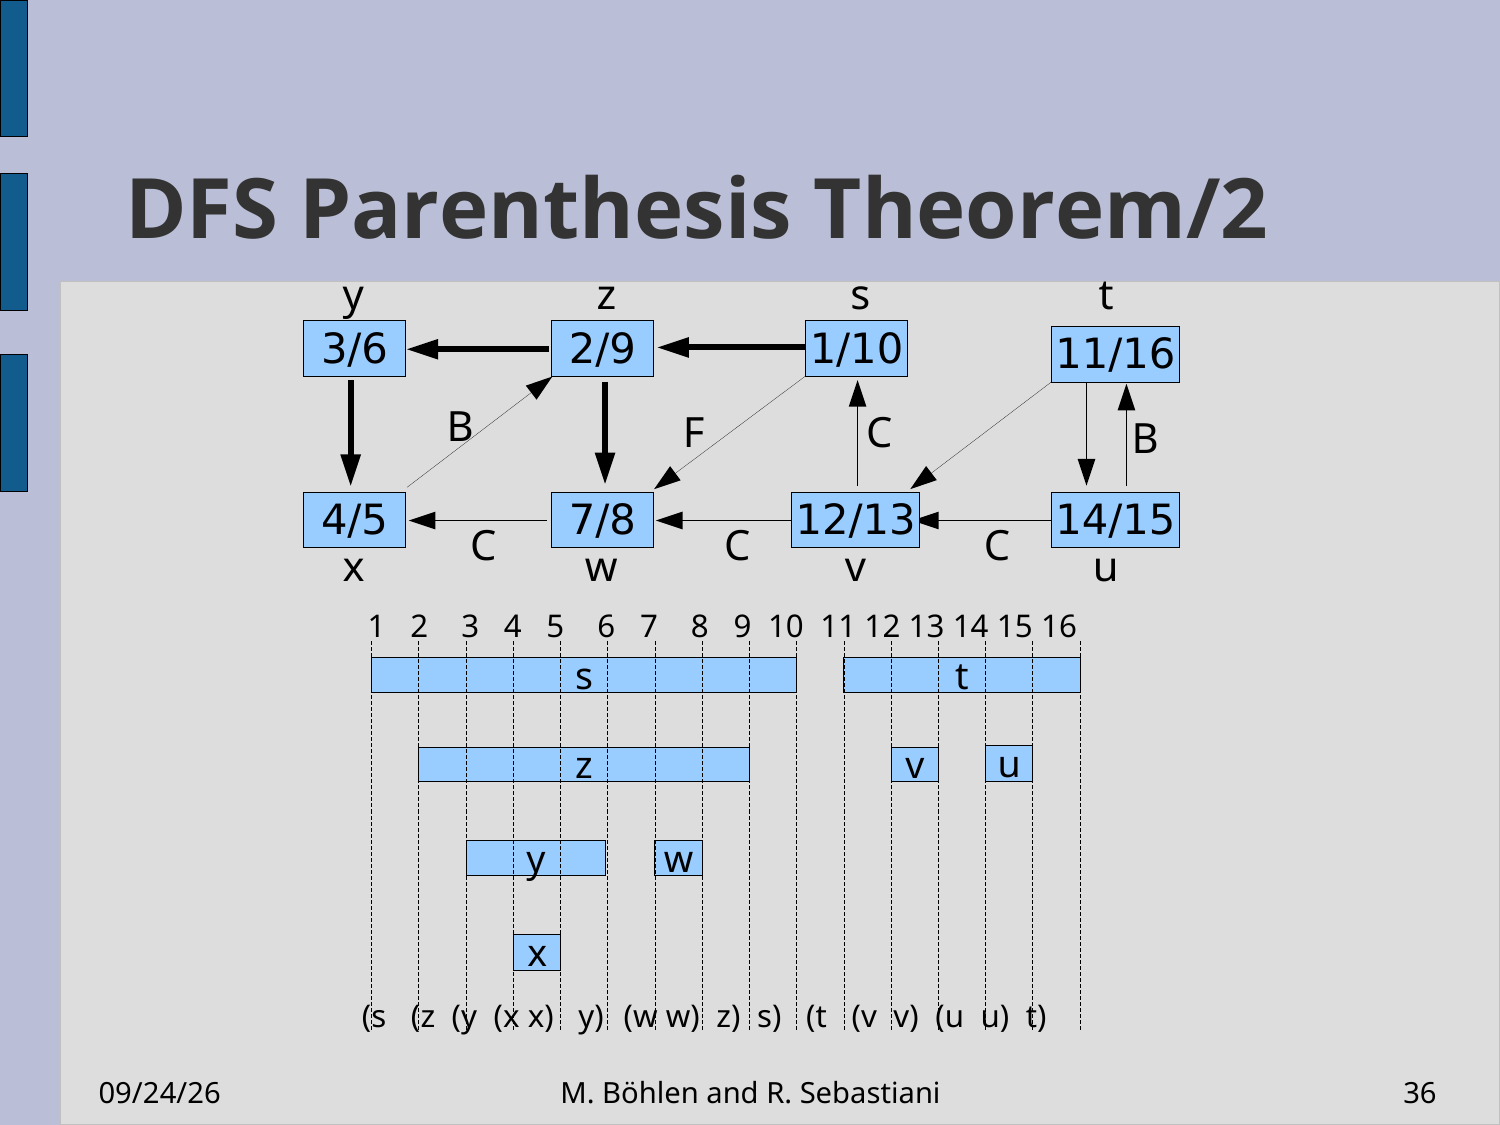

# DFS Parenthesis Theorem/2
t
s
z
y
3/6
2/9
1/10
11/16
B
F
C
B
4/5
7/8
12/13
14/15
C
C
C
x
w
v
u
1 2 3 4 5 6 7 8 9 10 11 12 13 14 15 16
s
t
u
z
v
y
w
x
(s (z (y (x x) y) (w w) z) s) (t (v v) (u u) t)
M. Böhlen and R. Sebastiani
36